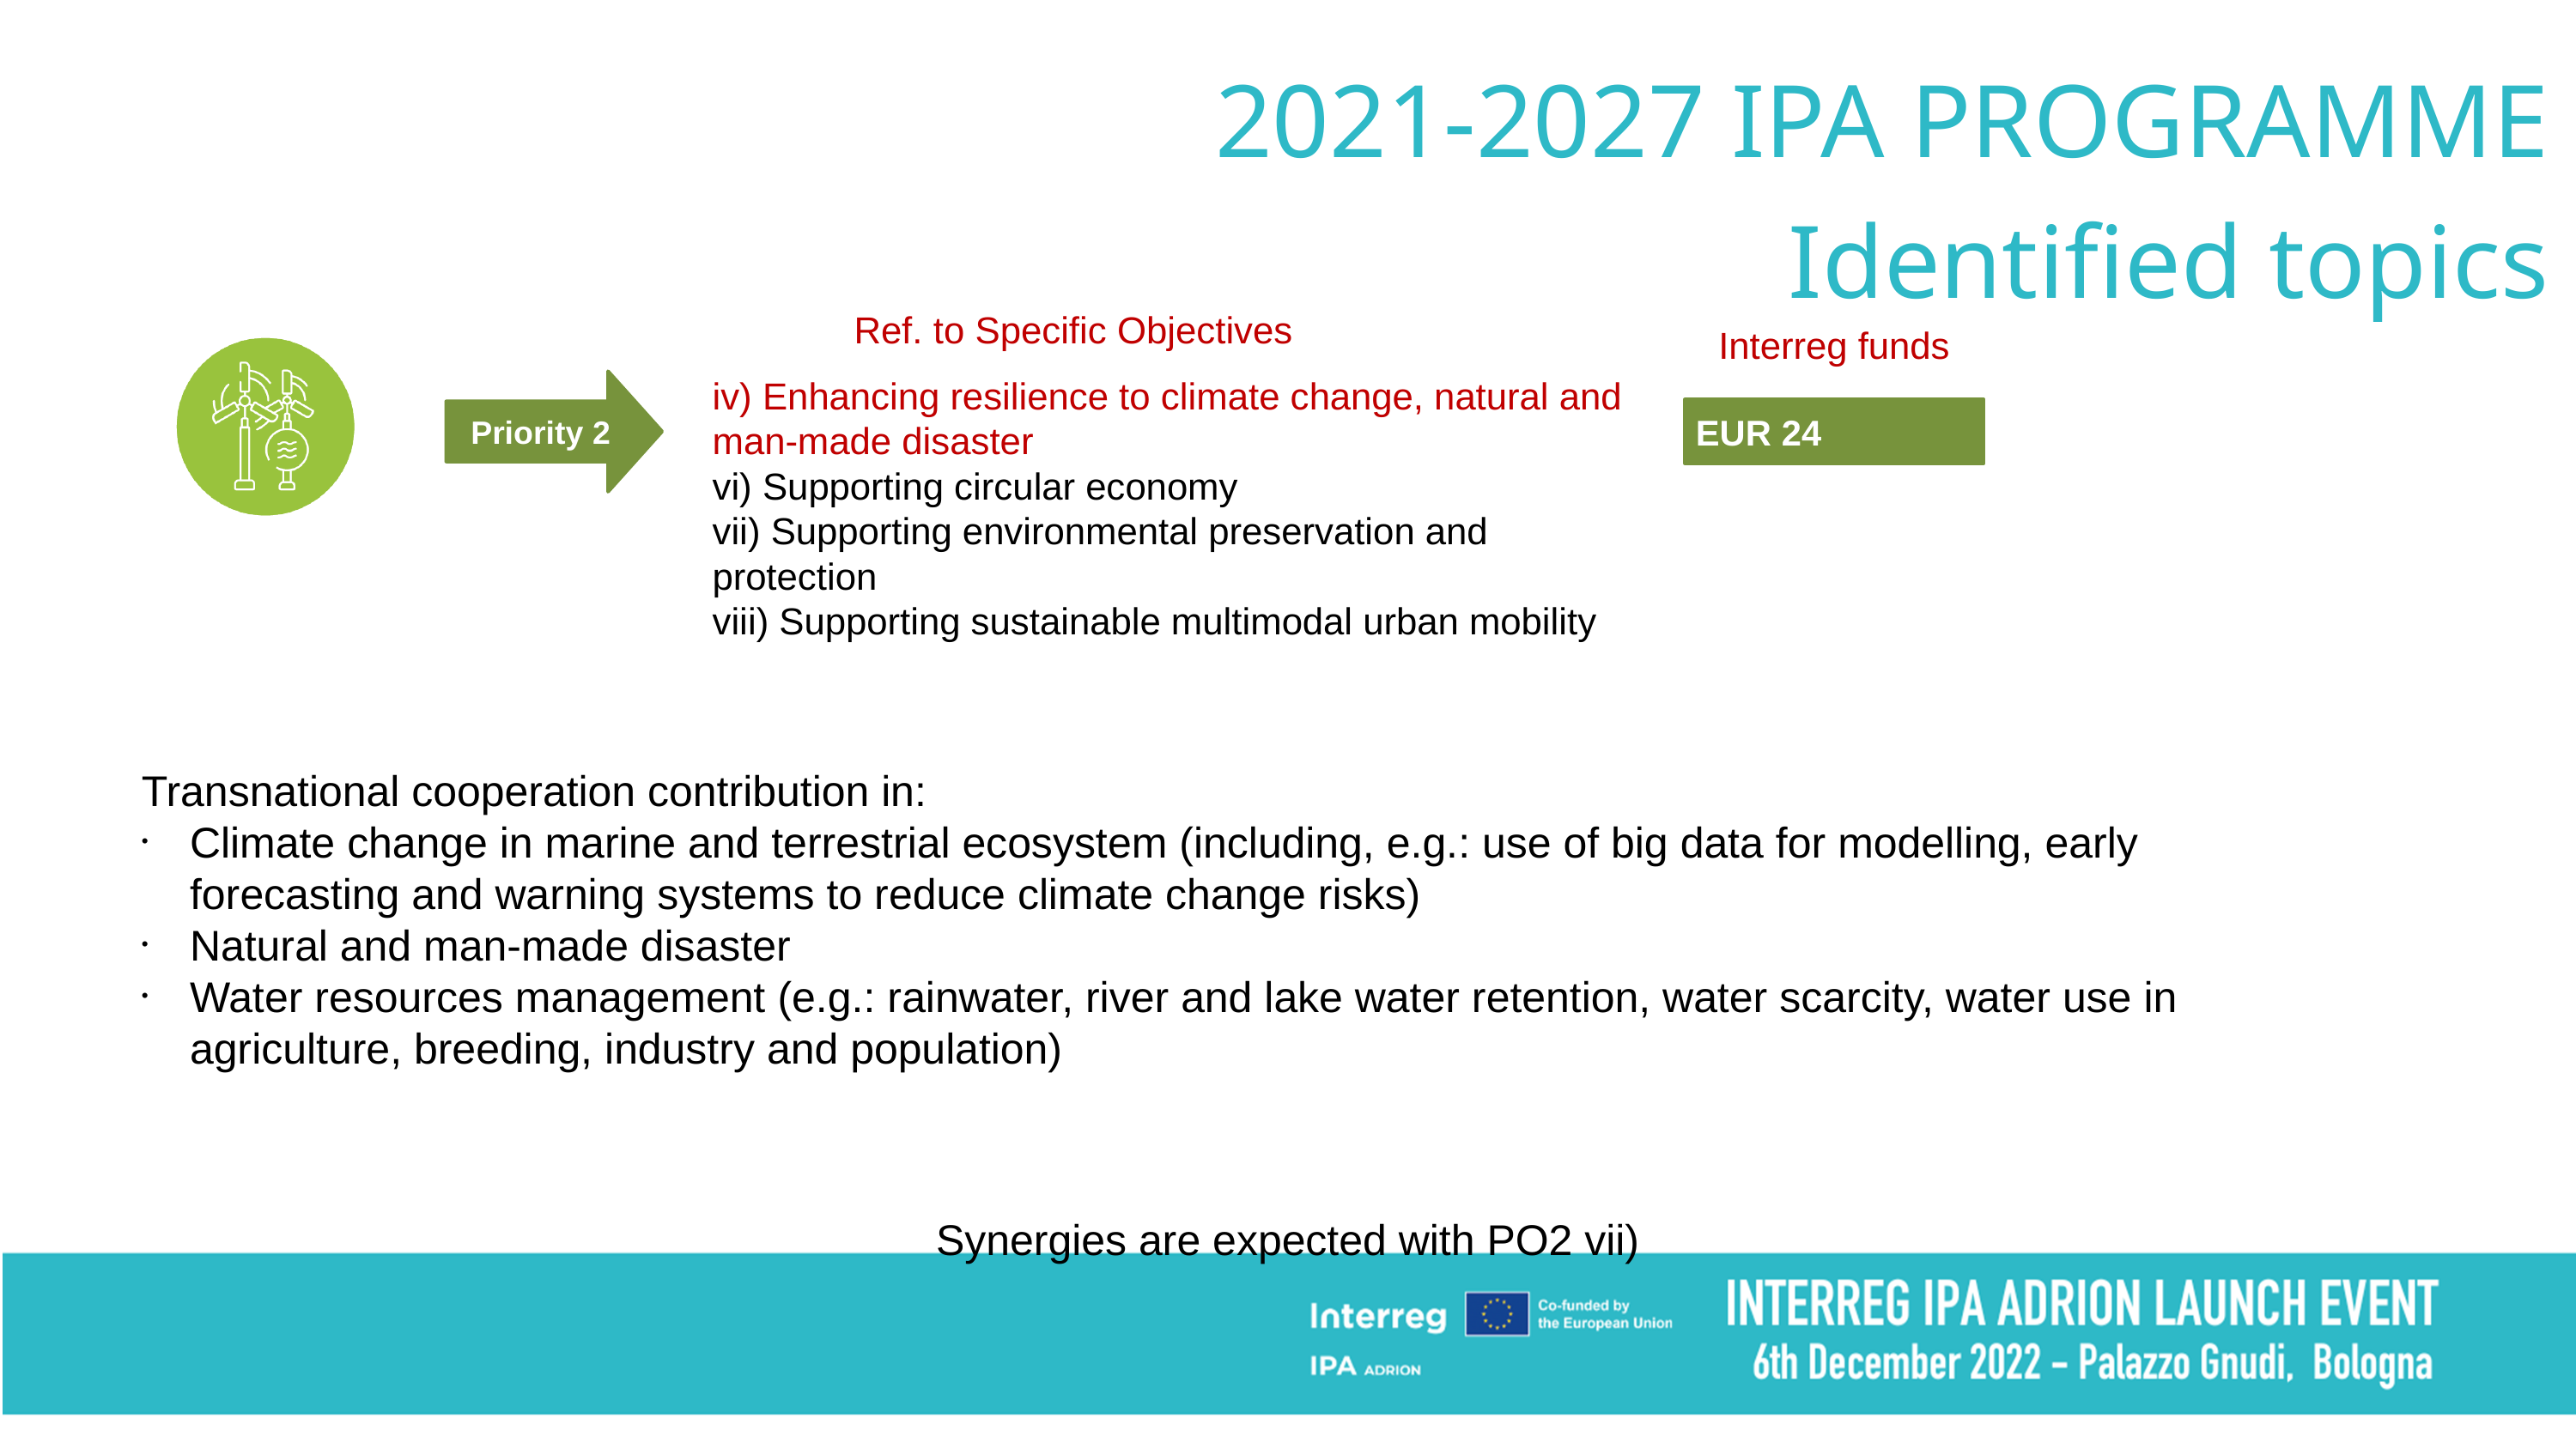

2021-2027 IPA PROGRAMME
Identified topics
Ref. to Specific Objectives
Interreg funds
iv) Enhancing resilience to climate change, natural and man-made disaster
vi) Supporting circular economy
vii) Supporting environmental preservation and protection
viii) Supporting sustainable multimodal urban mobility
Priority 2
EUR 24
Transnational cooperation contribution in:
Climate change in marine and terrestrial ecosystem (including, e.g.: use of big data for modelling, early forecasting and warning systems to reduce climate change risks)
Natural and man-made disaster
Water resources management (e.g.: rainwater, river and lake water retention, water scarcity, water use in agriculture, breeding, industry and population)
Synergies are expected with PO2 vii)